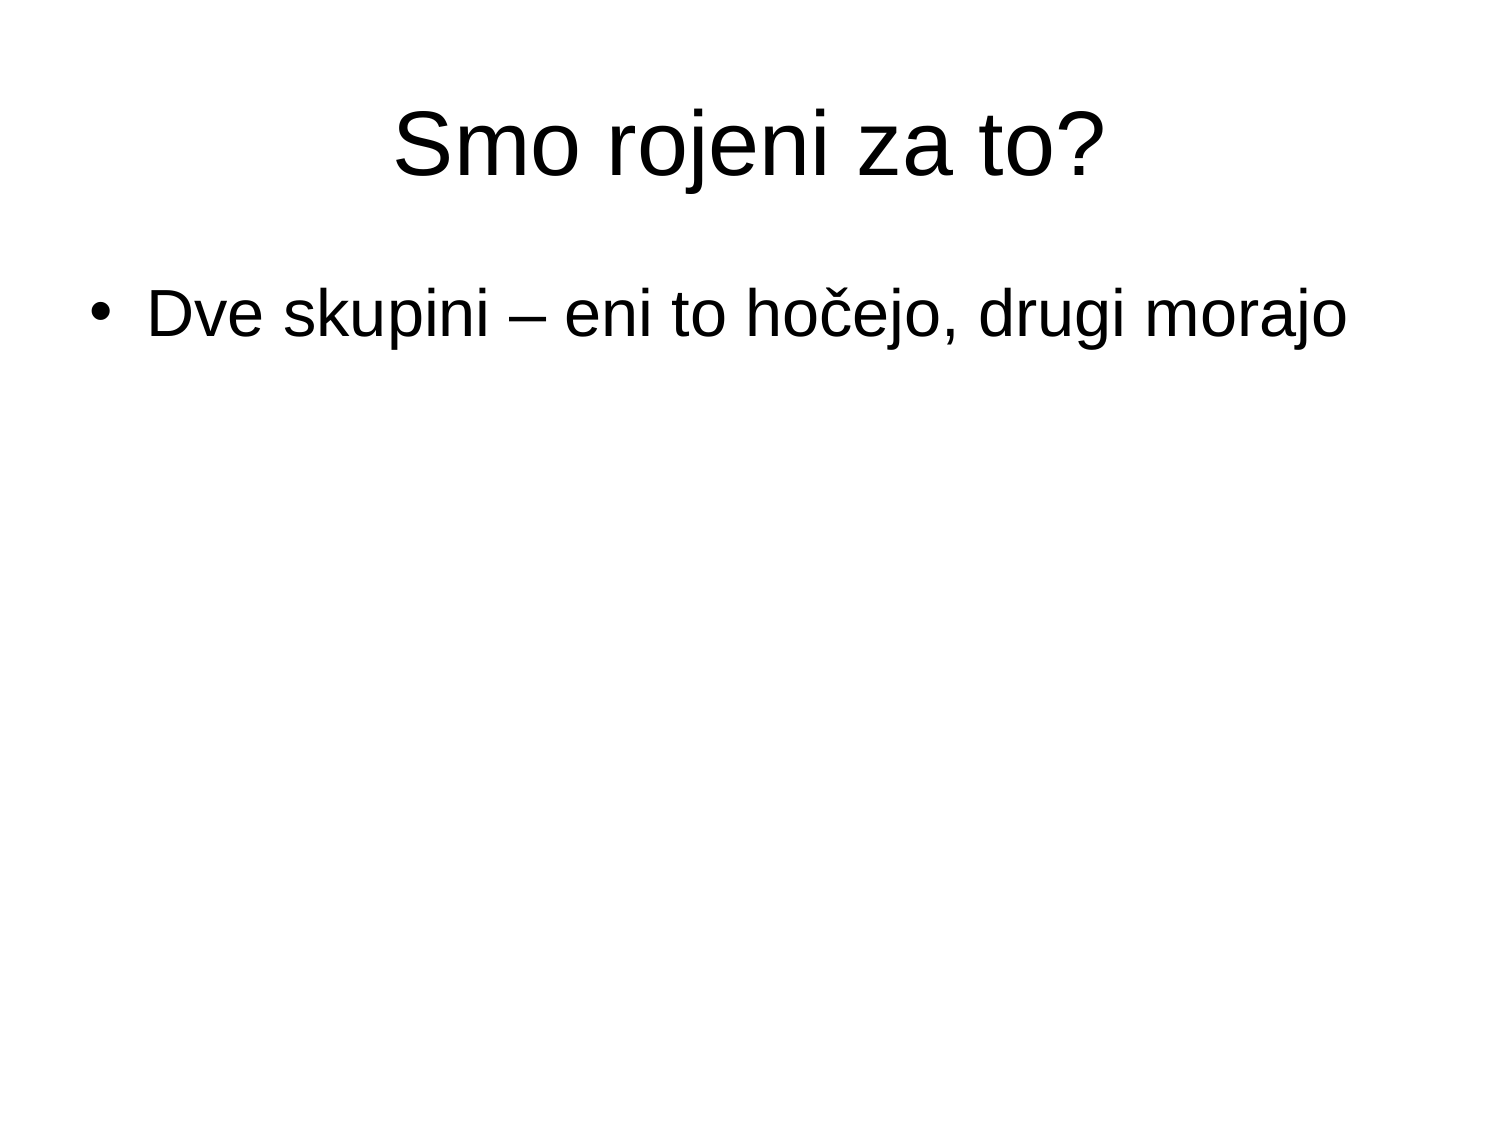

# Smo rojeni za to?
Dve skupini – eni to hočejo, drugi morajo